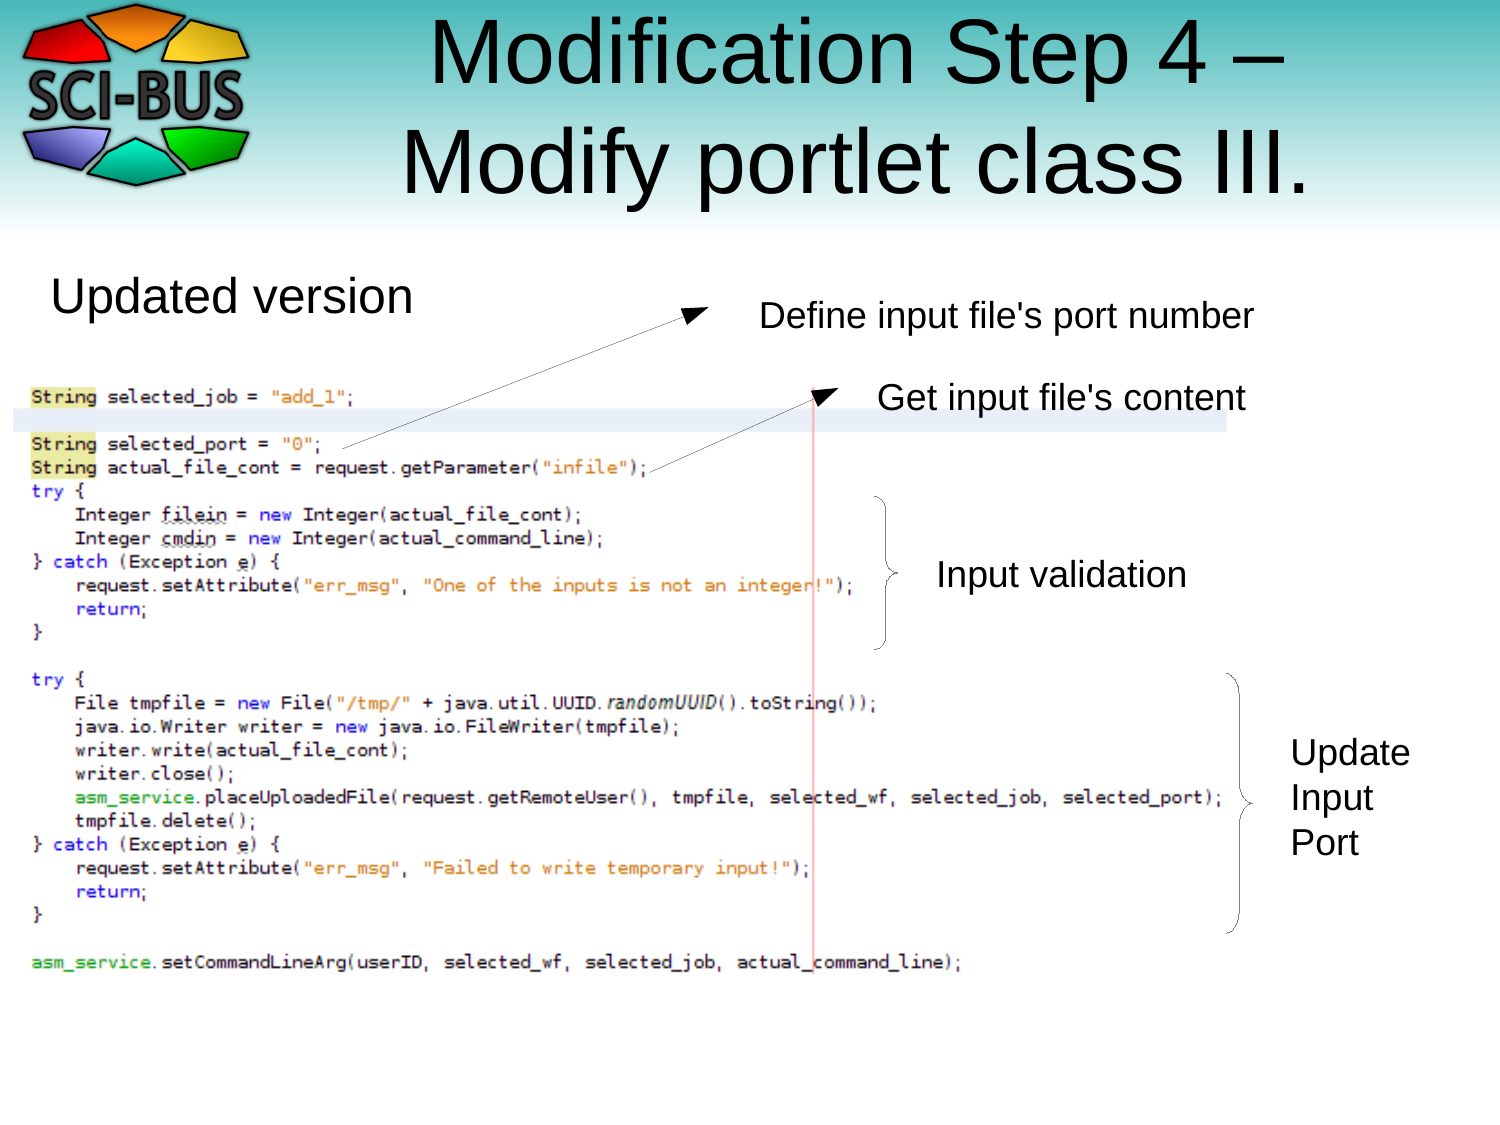

# Modification Step 4 – Modify portlet class III.
Updated version
Define input file's port number
Get input file's content
Input validation
Update
Input
Port